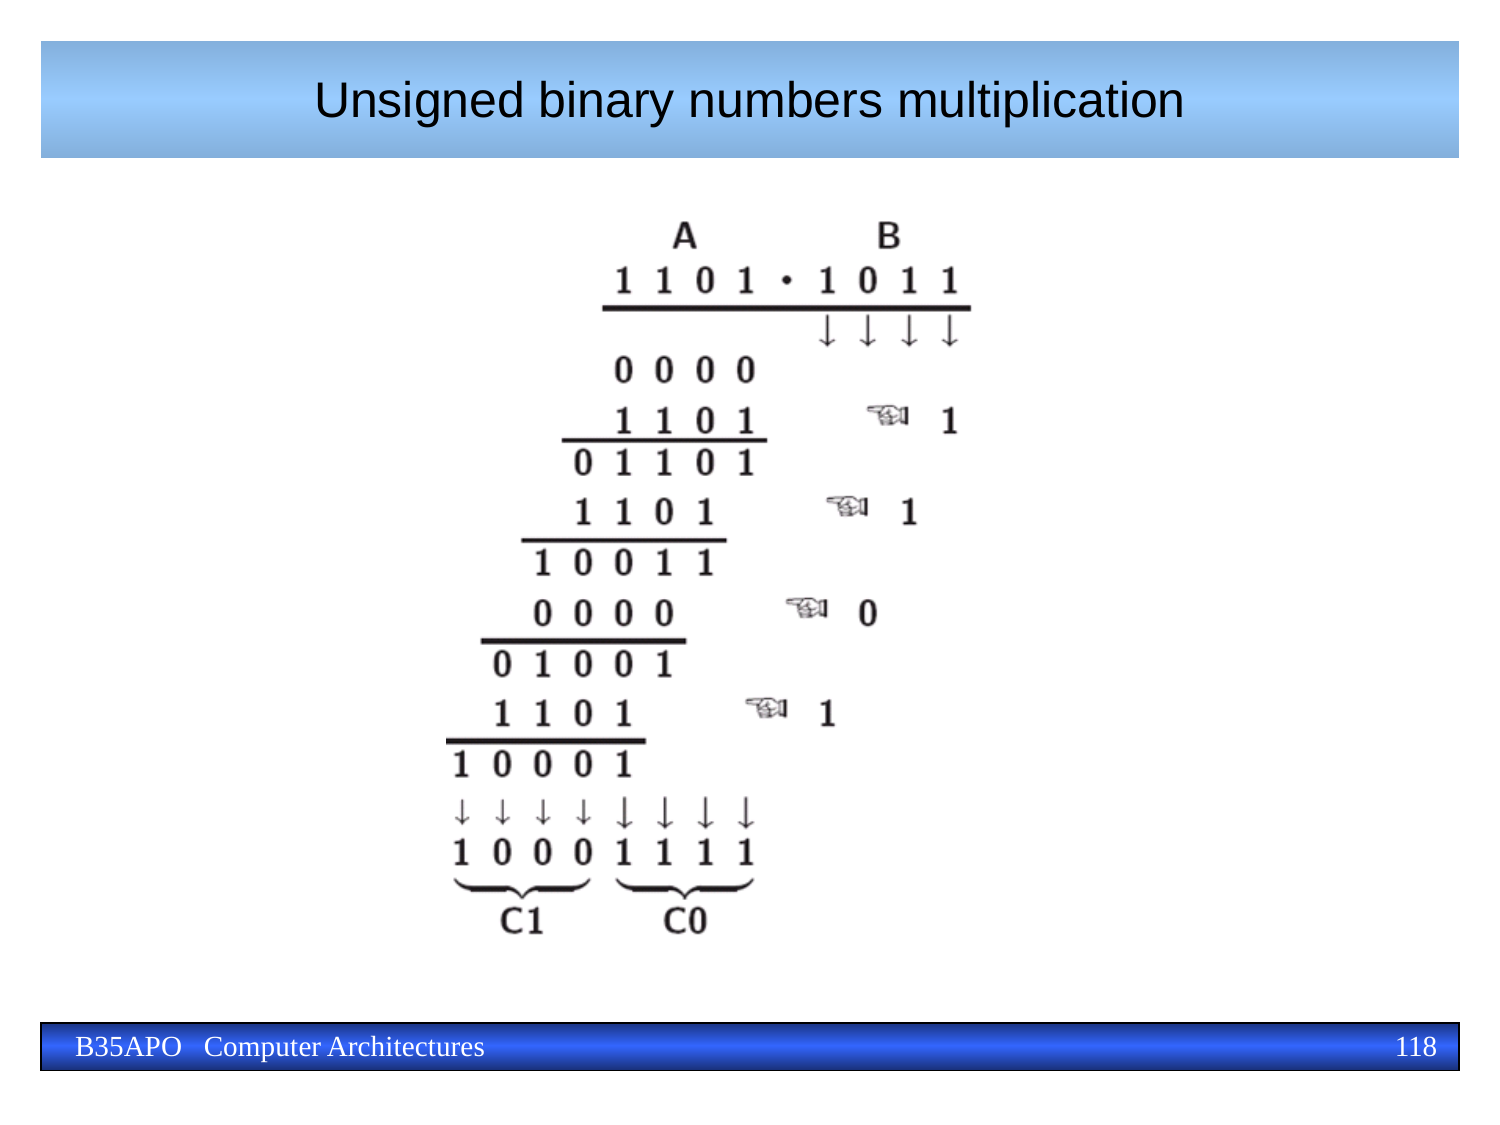

# Unsigned binary numbers multiplication
B35APO Computer Architectures
118